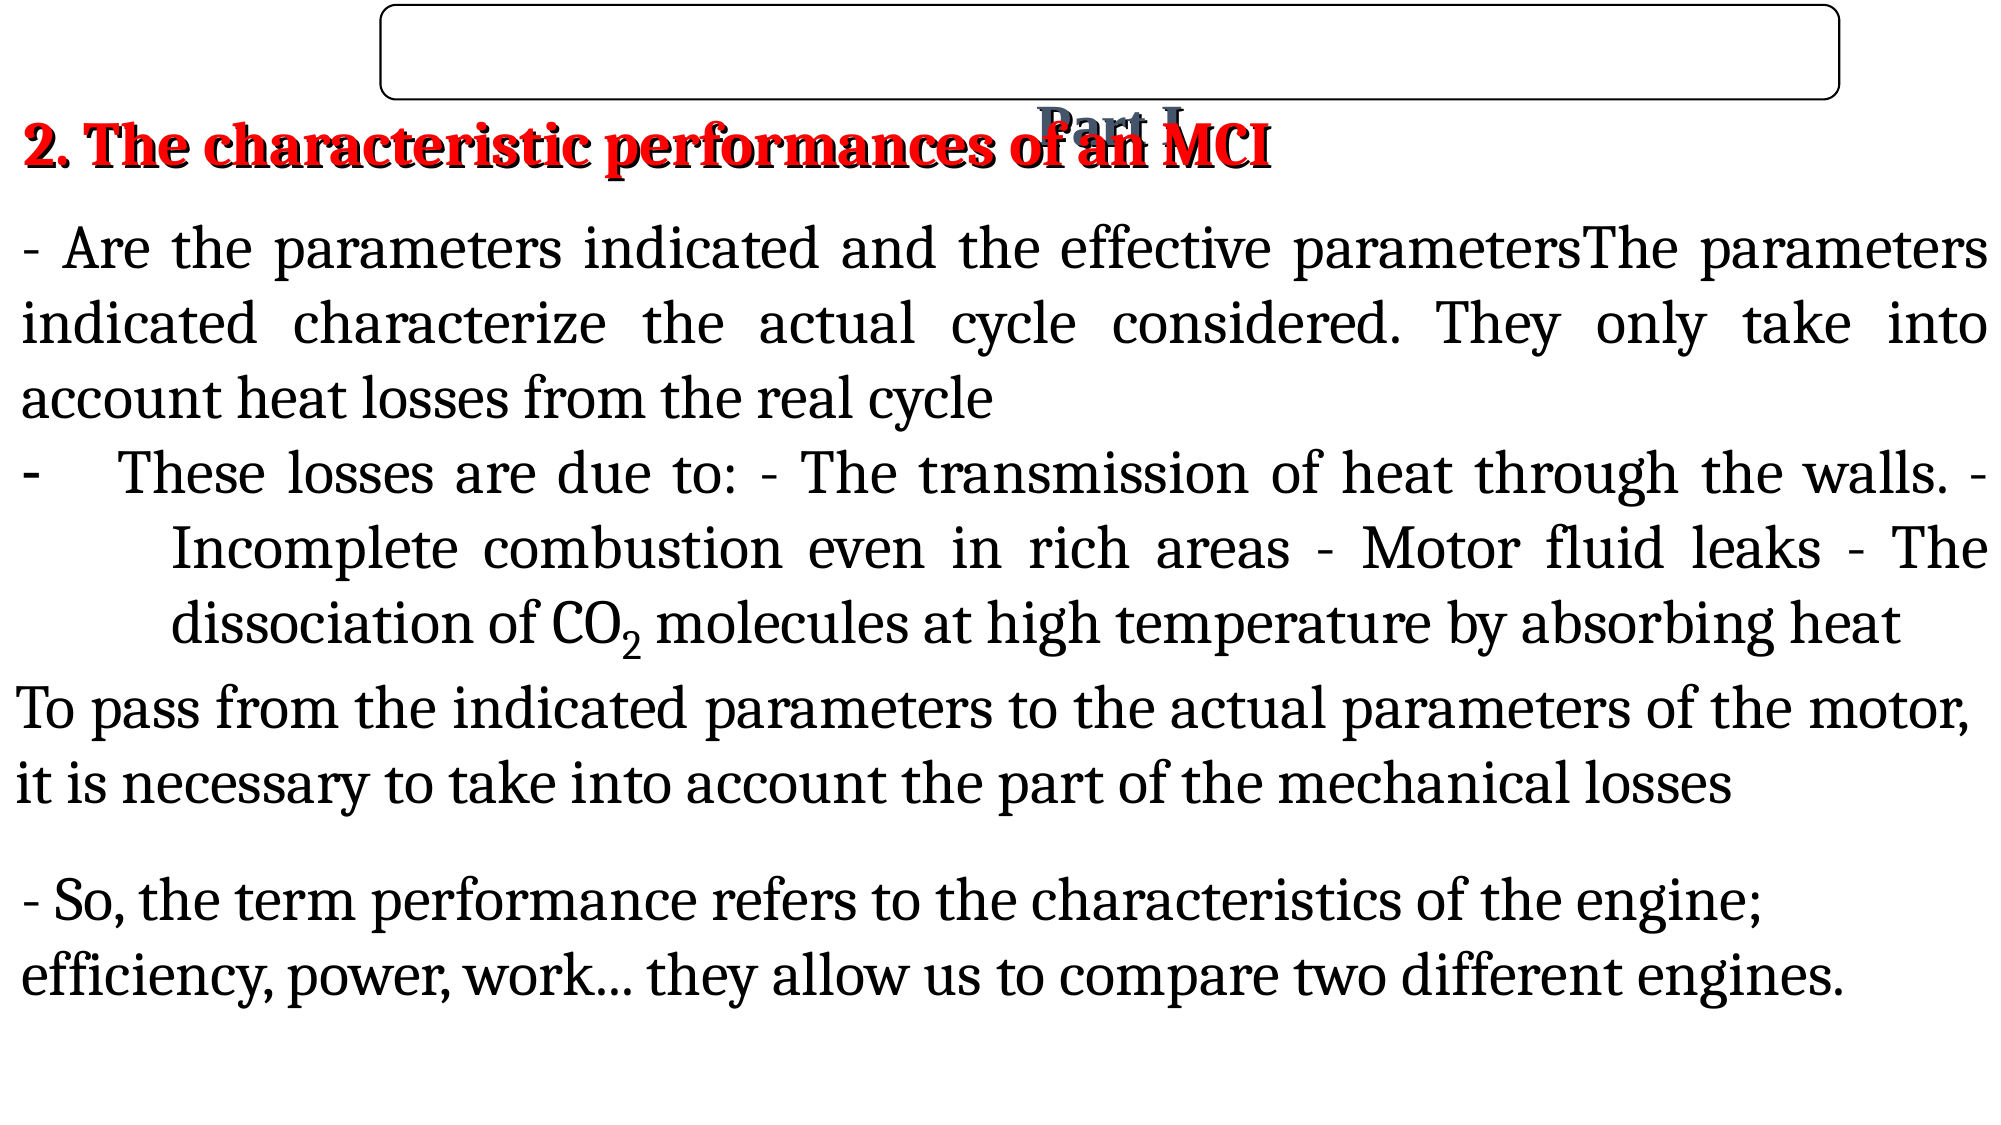

Part I
2. The characteristic performances of an MCI
- Are the parameters indicated and the effective parametersThe parameters indicated characterize the actual cycle considered. They only take into account heat losses from the real cycle
 These losses are due to: - The transmission of heat through the walls. - Incomplete combustion even in rich areas - Motor fluid leaks - The dissociation of CO2 molecules at high temperature by absorbing heat
To pass from the indicated parameters to the actual parameters of the motor, it is necessary to take into account the part of the mechanical losses
- So, the term performance refers to the characteristics of the engine; efficiency, power, work... they allow us to compare two different engines.